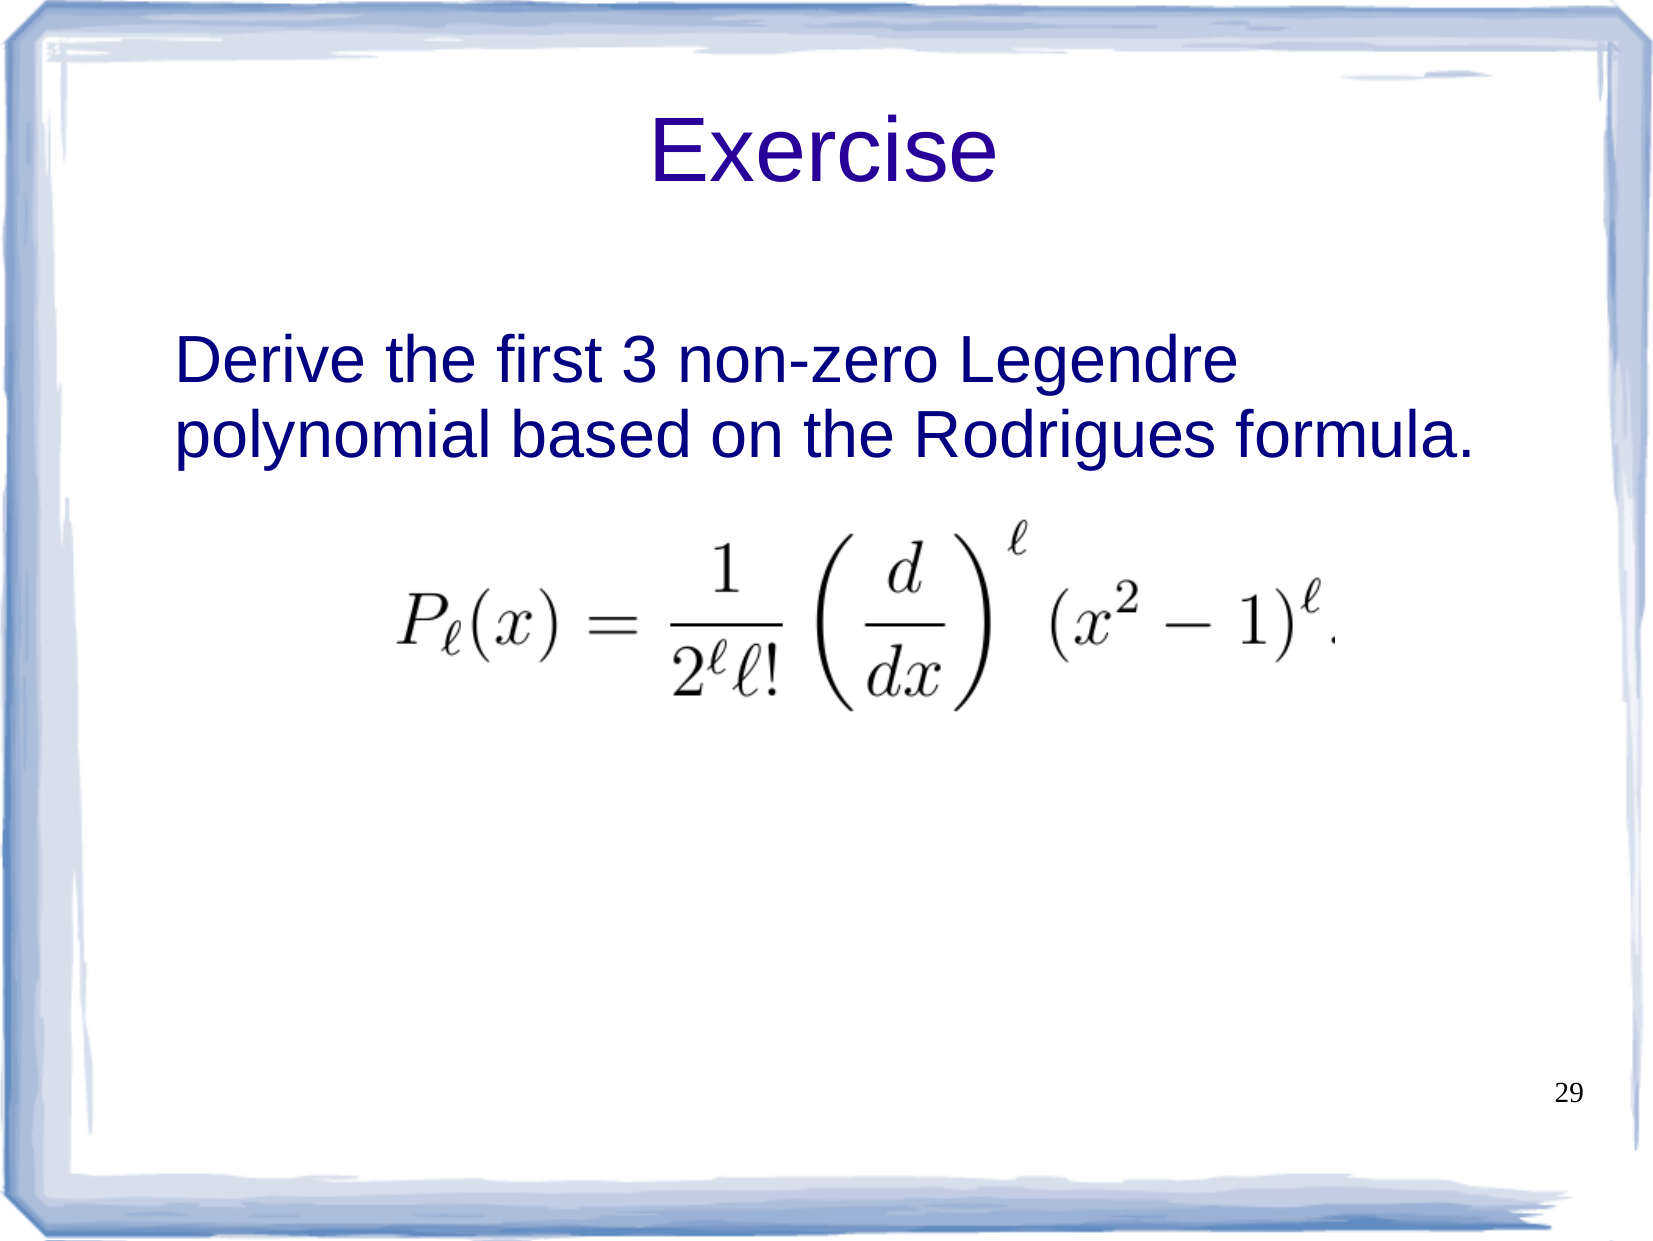

# Exercise
	Derive the first 3 non-zero Legendre polynomial based on the Rodrigues formula.
29